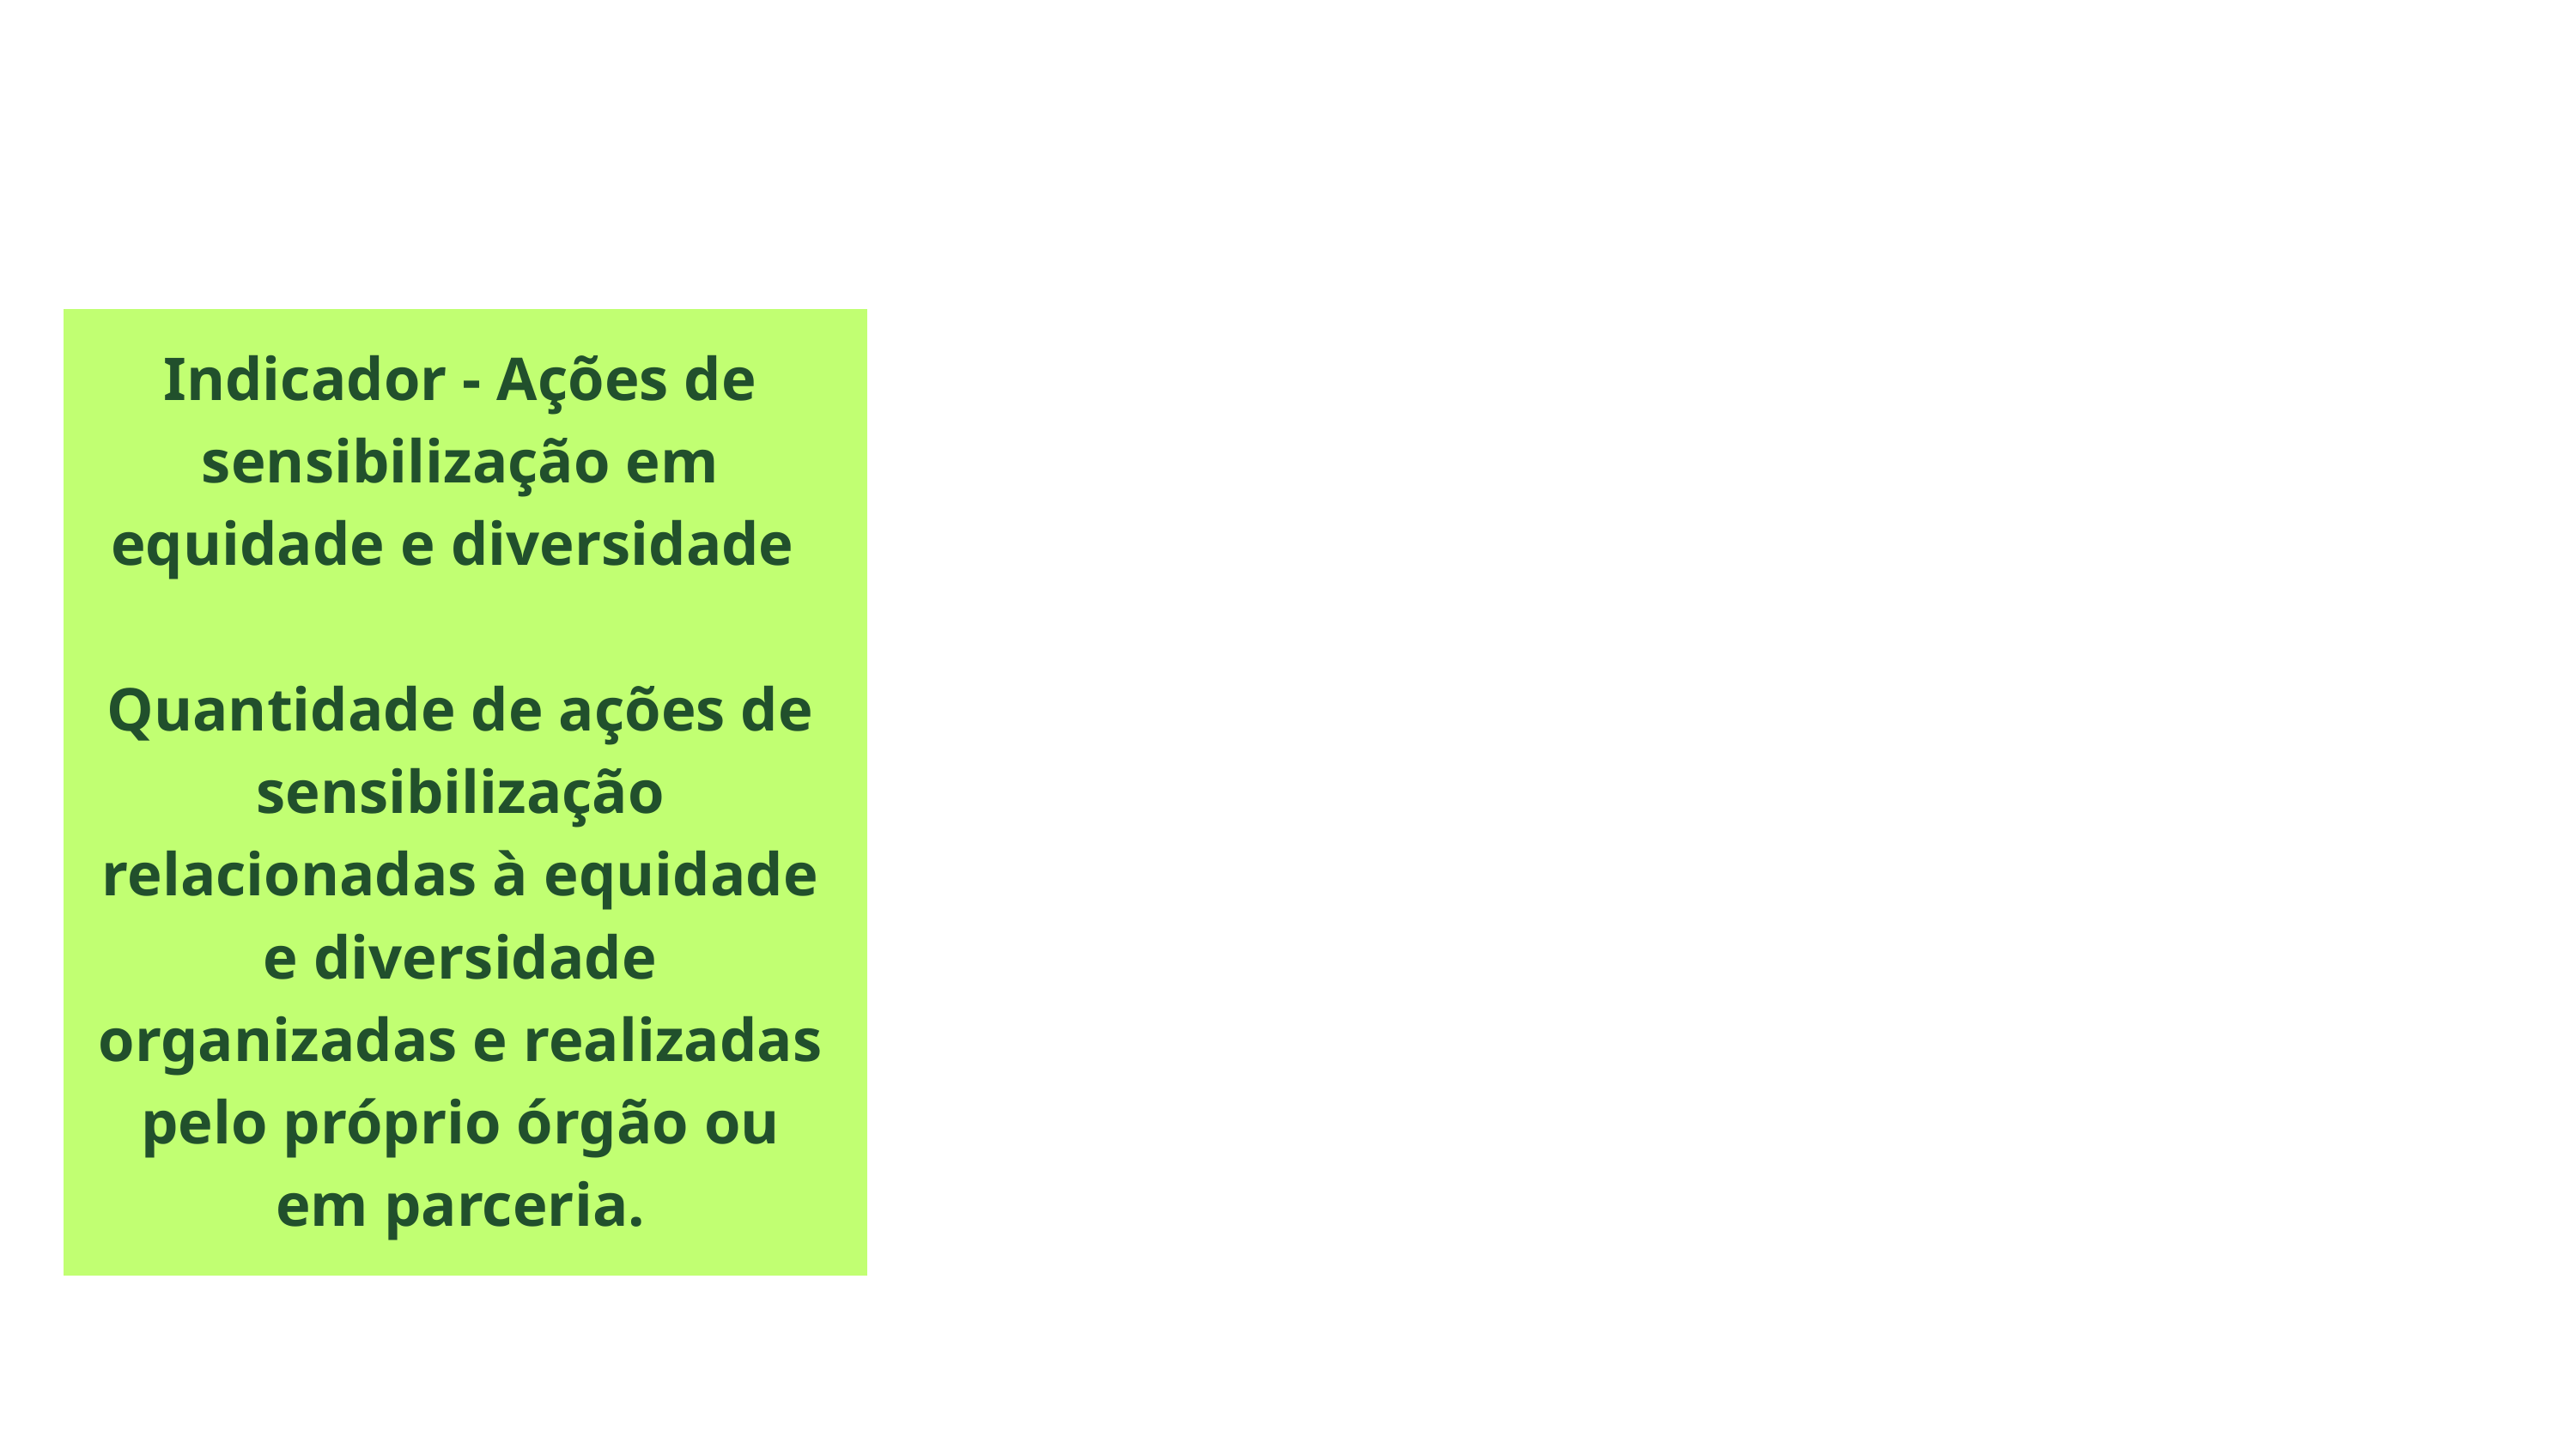

Polaridade: Quanto maior o número de ações, melhor o desempenho.
Periodicidade: Anual
Metodologia Análise de Desempenho: Anual
Unidade responsável pelas metas: Setor de sustentabilidade, acessibilidade, inovação e proteção de dados
Indicador - Ações de sensibilização em equidade e diversidade
Quantidade de ações de sensibilização relacionadas à equidade e diversidade organizadas e realizadas pelo próprio órgão ou em parceria.